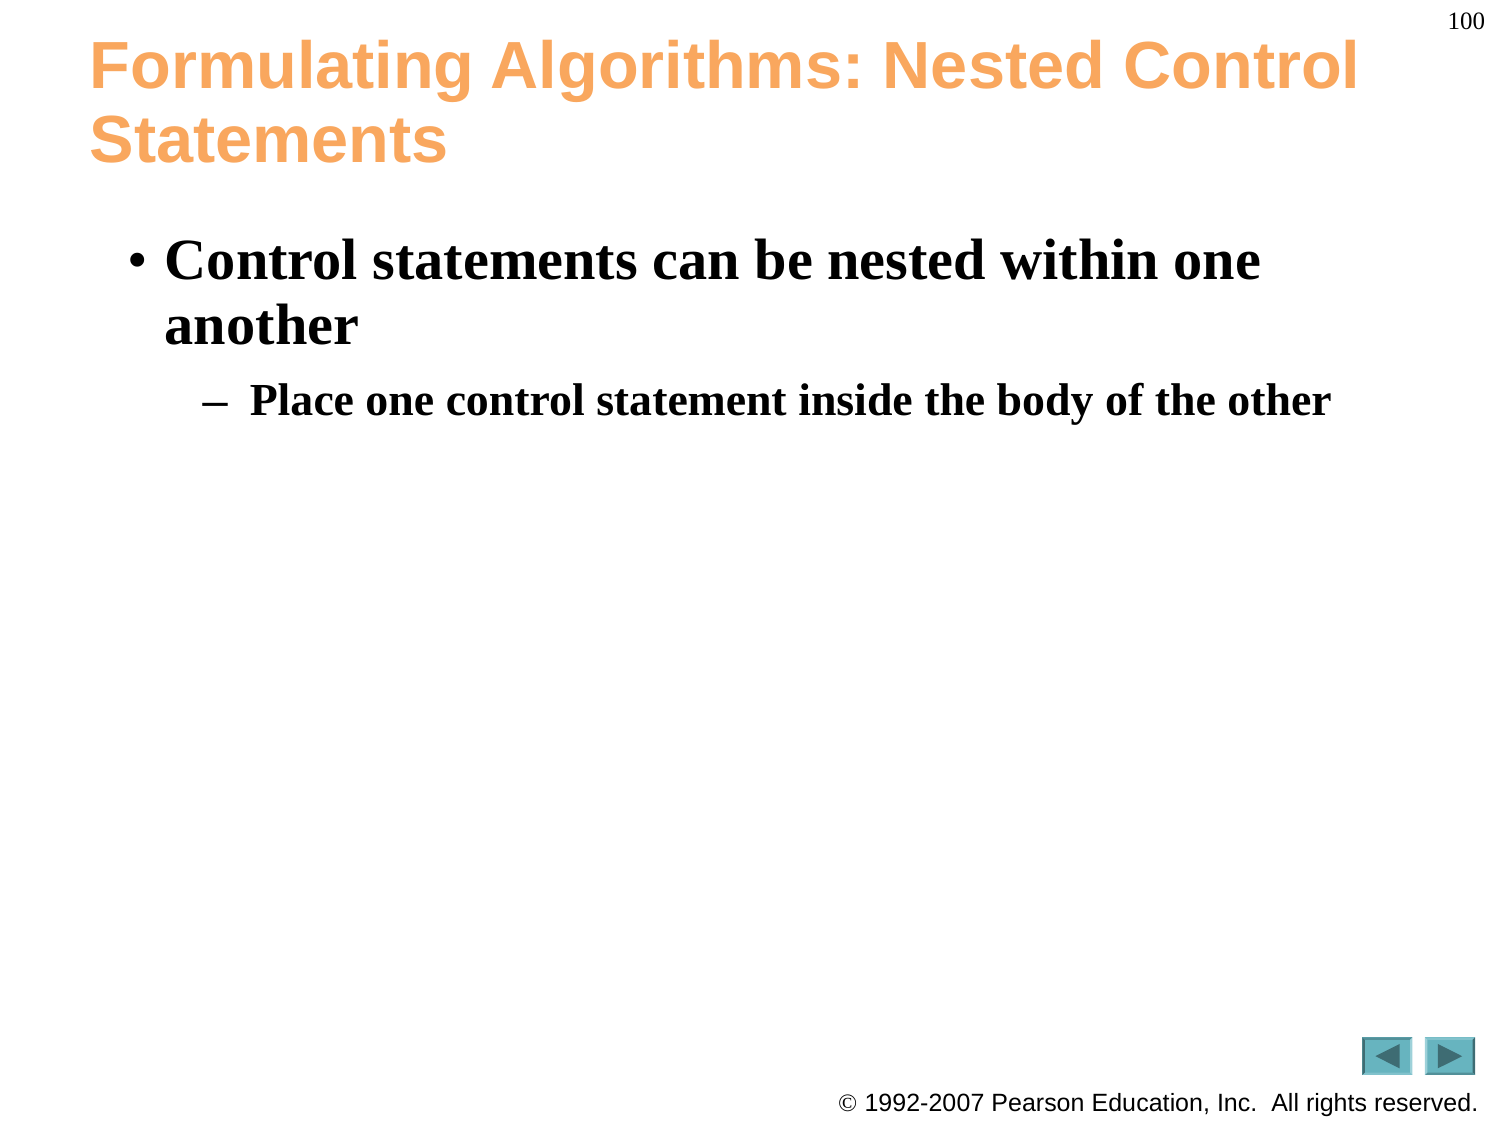

100
# Formulating Algorithms: Nested Control Statements
Control statements can be nested within one another
Place one control statement inside the body of the other